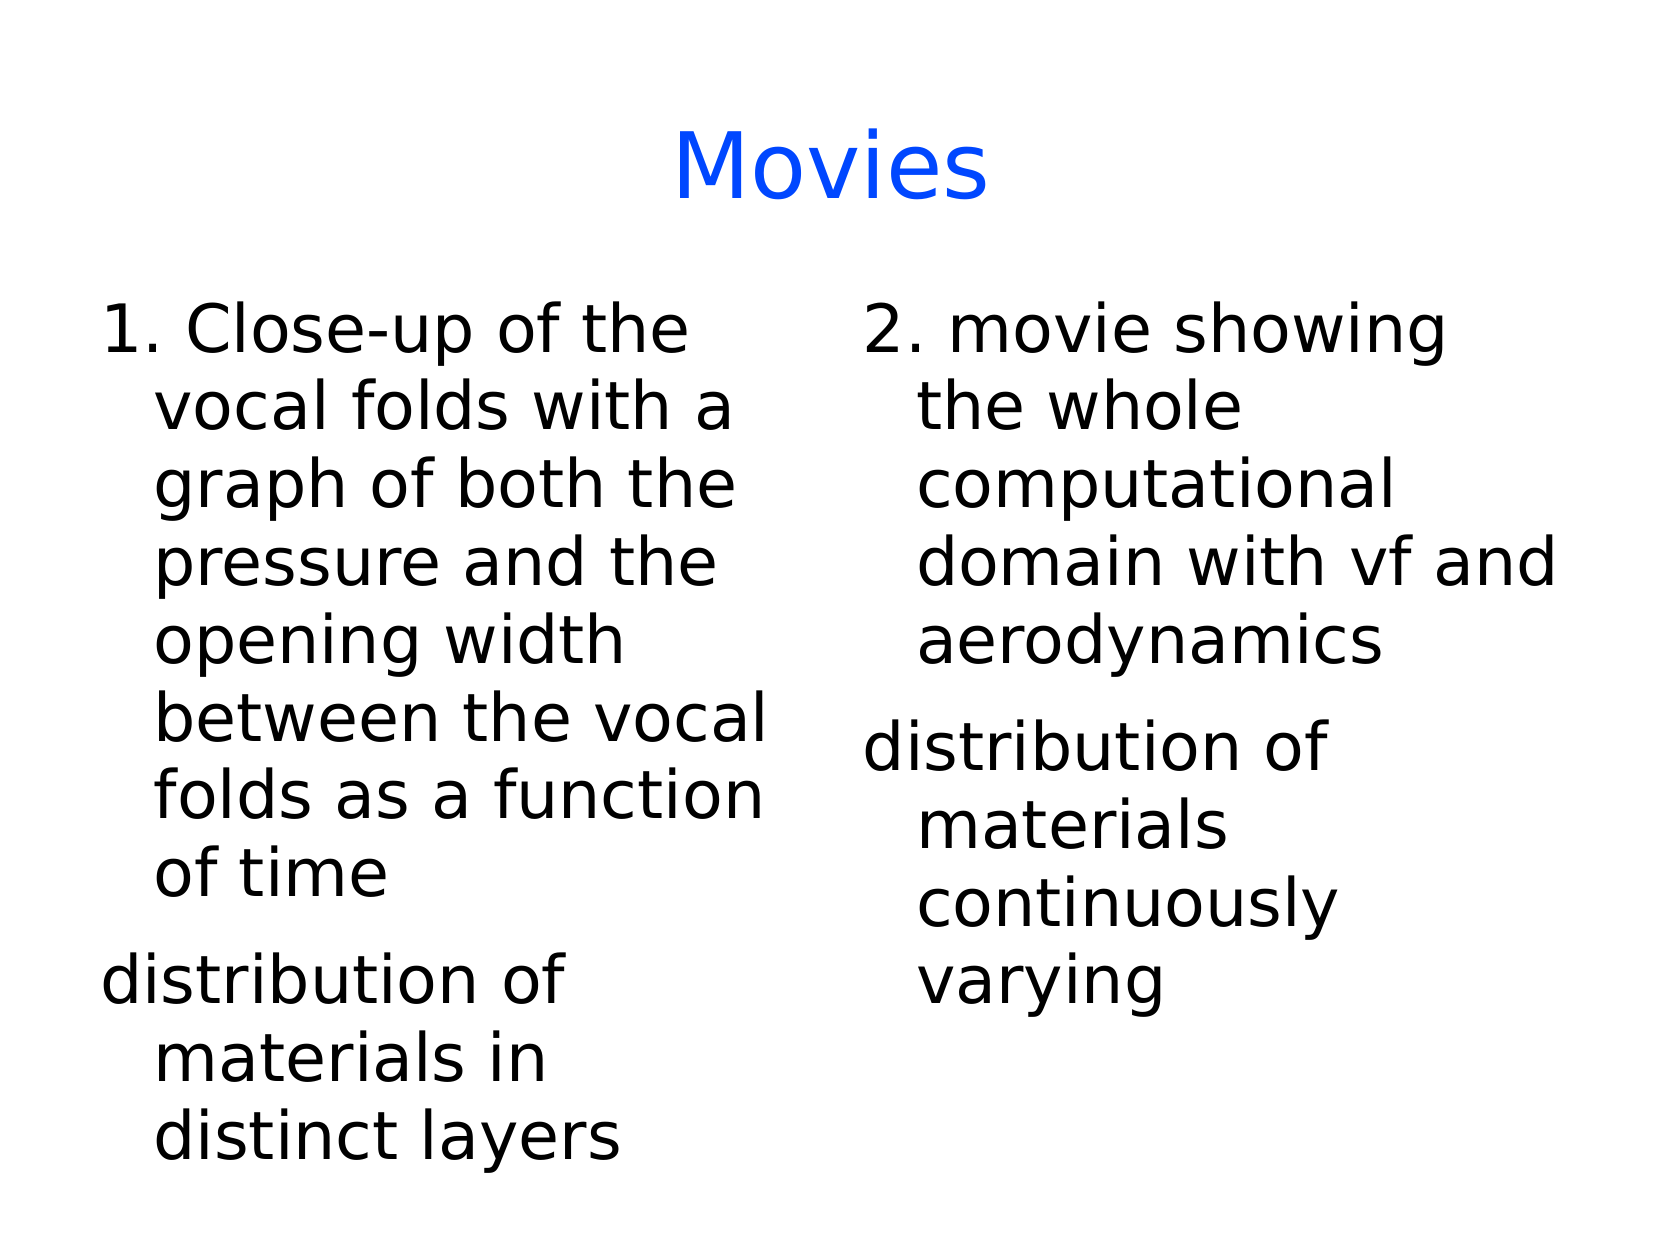

# Movies
1. Close-up of the vocal folds with a graph of both the pressure and the opening width between the vocal folds as a function of time
distribution of materials in distinct layers
2. movie showing the whole computational domain with vf and aerodynamics
distribution of materials continuously varying